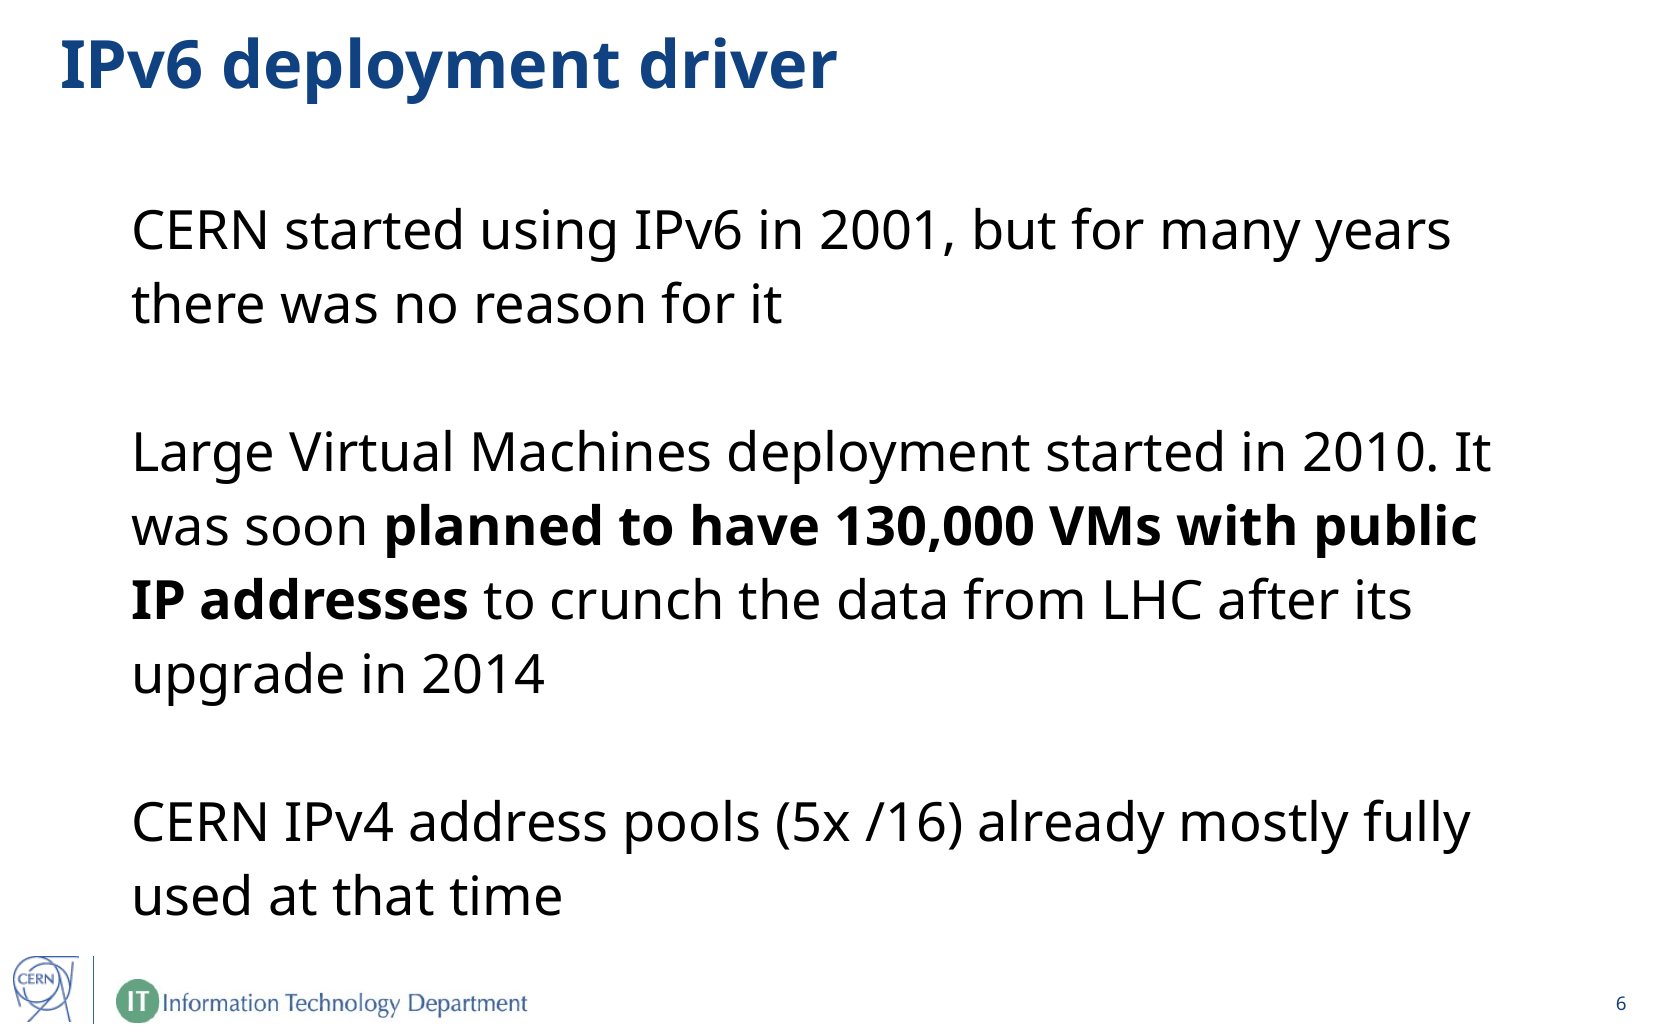

# IPv6 deployment driver
CERN started using IPv6 in 2001, but for many years there was no reason for it
Large Virtual Machines deployment started in 2010. It was soon planned to have 130,000 VMs with public IP addresses to crunch the data from LHC after its upgrade in 2014
CERN IPv4 address pools (5x /16) already mostly fully used at that time